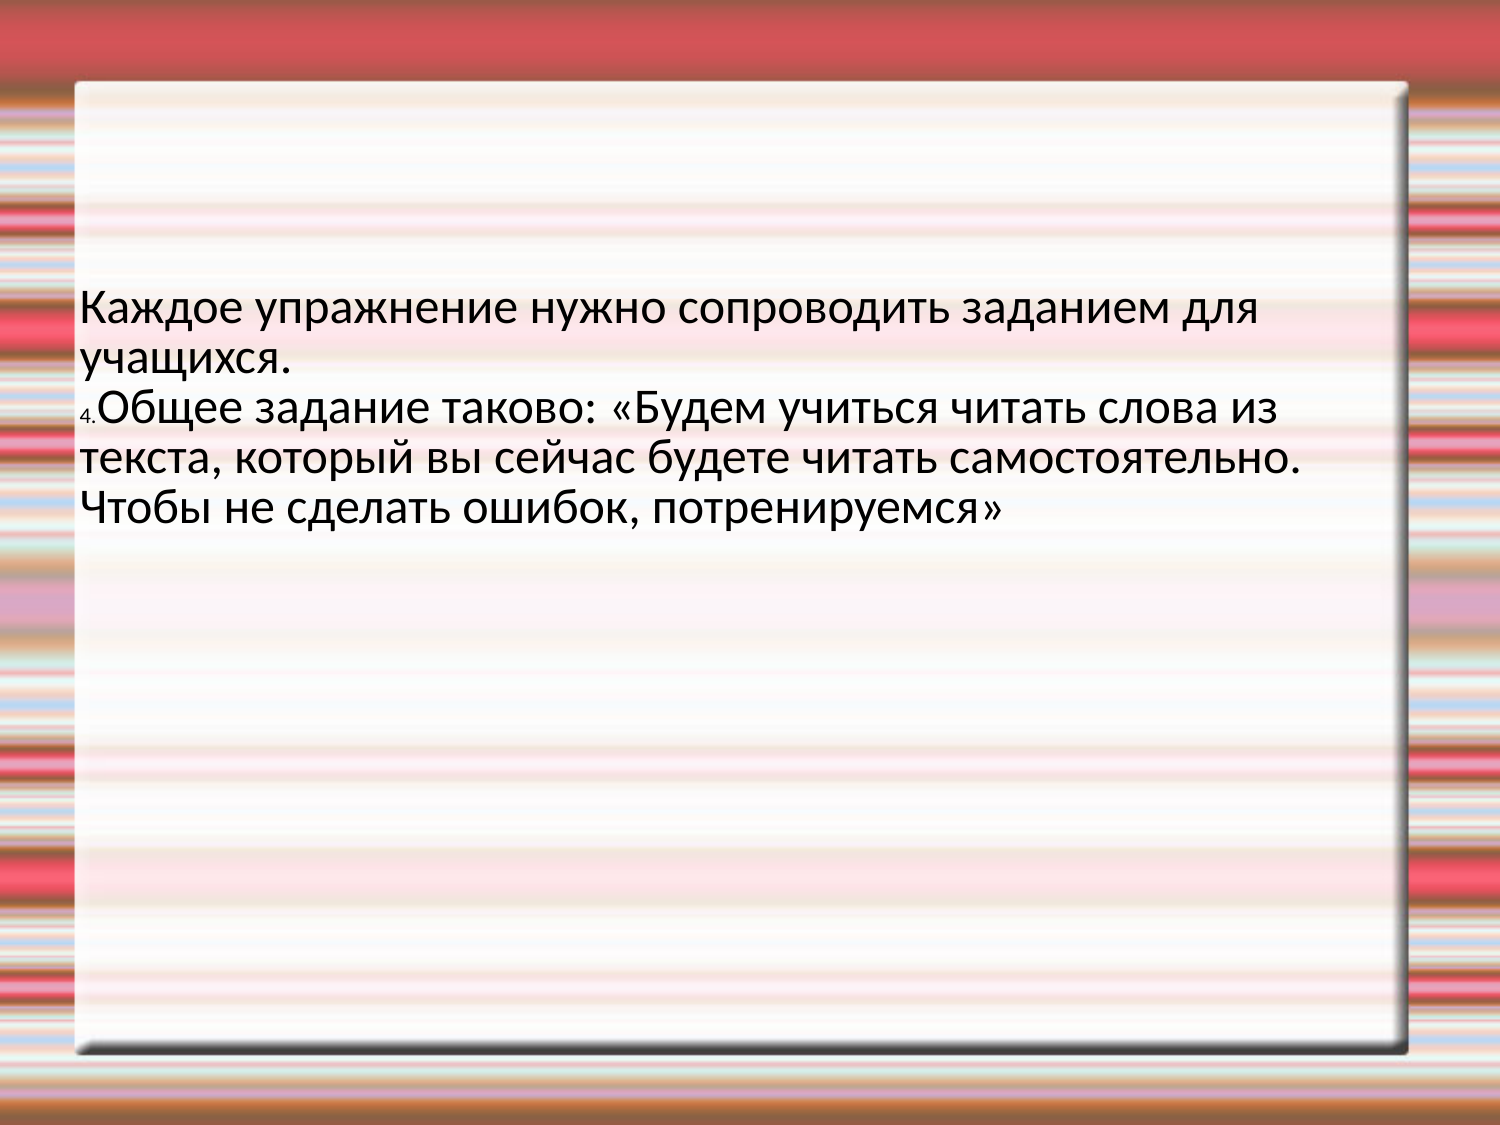

Каждое упражнение нужно сопроводить заданием для учащихся.
Общее задание таково: «Будем учиться читать слова из текста, который вы сейчас будете читать самостоятельно. Чтобы не сделать ошибок, потренируемся»